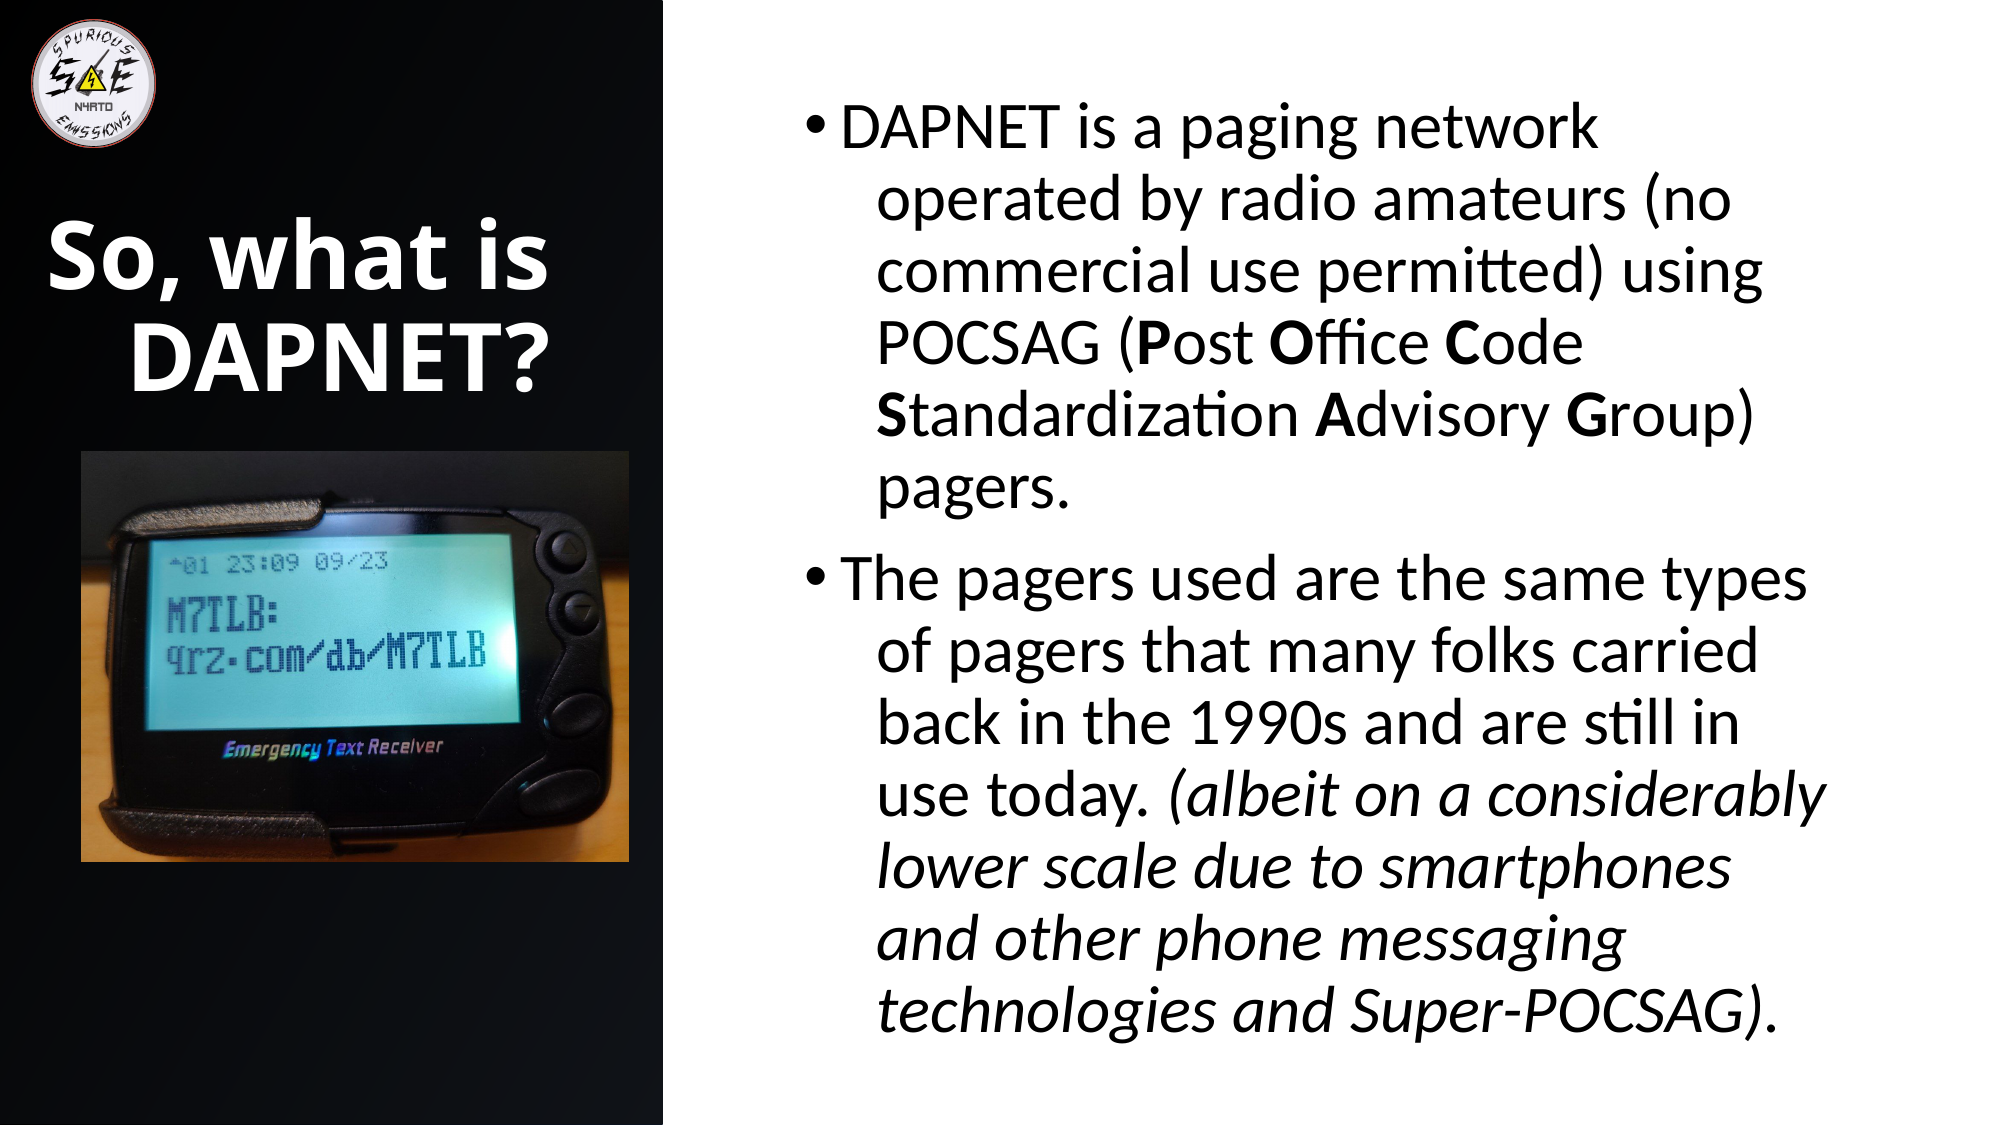

DAPNET is a paging network operated by radio amateurs (no commercial use permitted) using POCSAG (Post Office Code Standardization Advisory Group) pagers.
The pagers used are the same types of pagers that many folks carried back in the 1990s and are still in use today. (albeit on a considerably lower scale due to smartphones and other phone messaging technologies and Super-POCSAG).
# So, what is DAPNET?